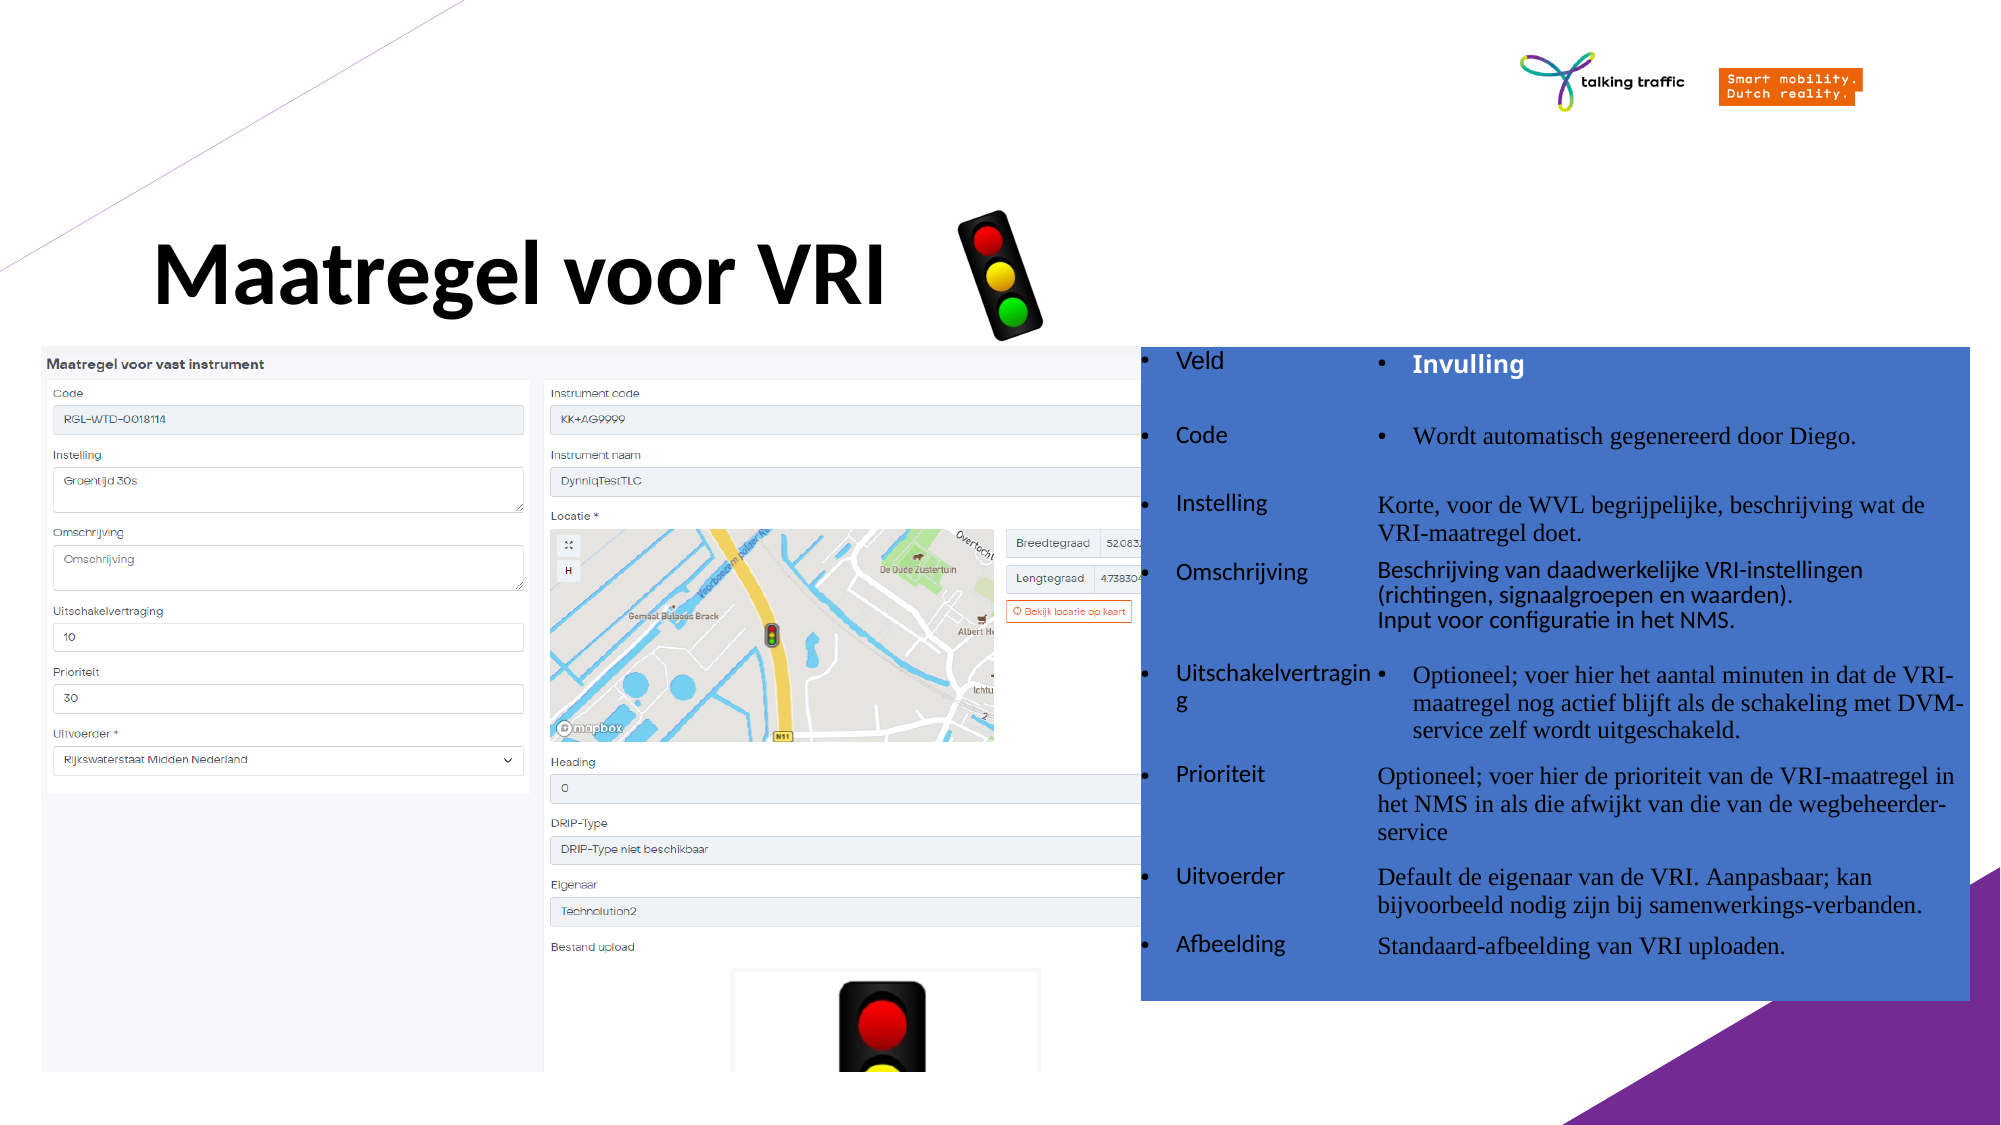

# Maatregel voor VRI
| Veld | Invulling |
| --- | --- |
| Code | Wordt automatisch gegenereerd door Diego. |
| Instelling | Korte, voor de WVL begrijpelijke, beschrijving wat de VRI-maatregel doet. |
| Omschrijving | Beschrijving van daadwerkelijke VRI-instellingen (richtingen, signaalgroepen en waarden). Input voor configuratie in het NMS. |
| Uitschakelvertraging | Optioneel; voer hier het aantal minuten in dat de VRI-maatregel nog actief blijft als de schakeling met DVM-service zelf wordt uitgeschakeld. |
| Prioriteit | Optioneel; voer hier de prioriteit van de VRI-maatregel in het NMS in als die afwijkt van die van de wegbeheerder-service |
| Uitvoerder | Default de eigenaar van de VRI. Aanpasbaar; kan bijvoorbeeld nodig zijn bij samenwerkings-verbanden. |
| Afbeelding | Standaard-afbeelding van VRI uploaden. |
Tekstuele toelichting
59